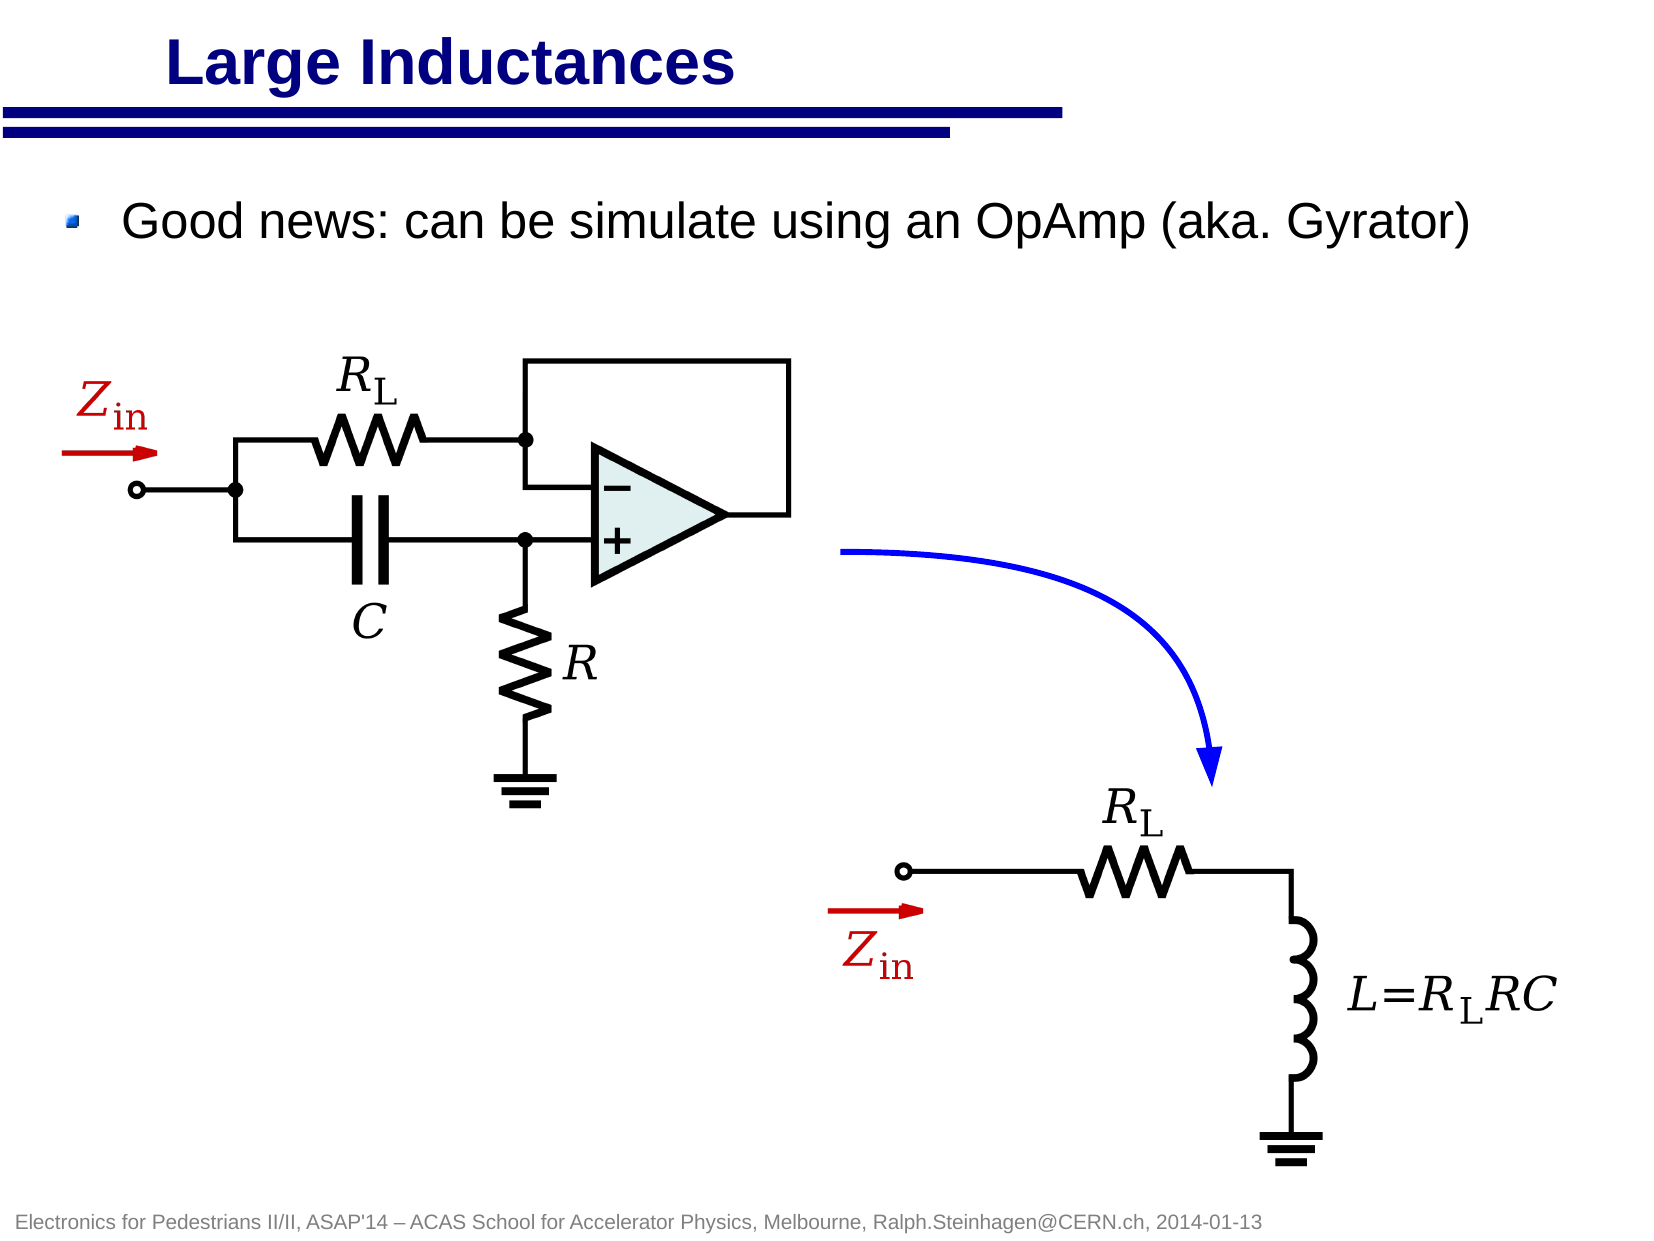

# Large Inductances
Good news: can be simulate using an OpAmp (aka. Gyrator)